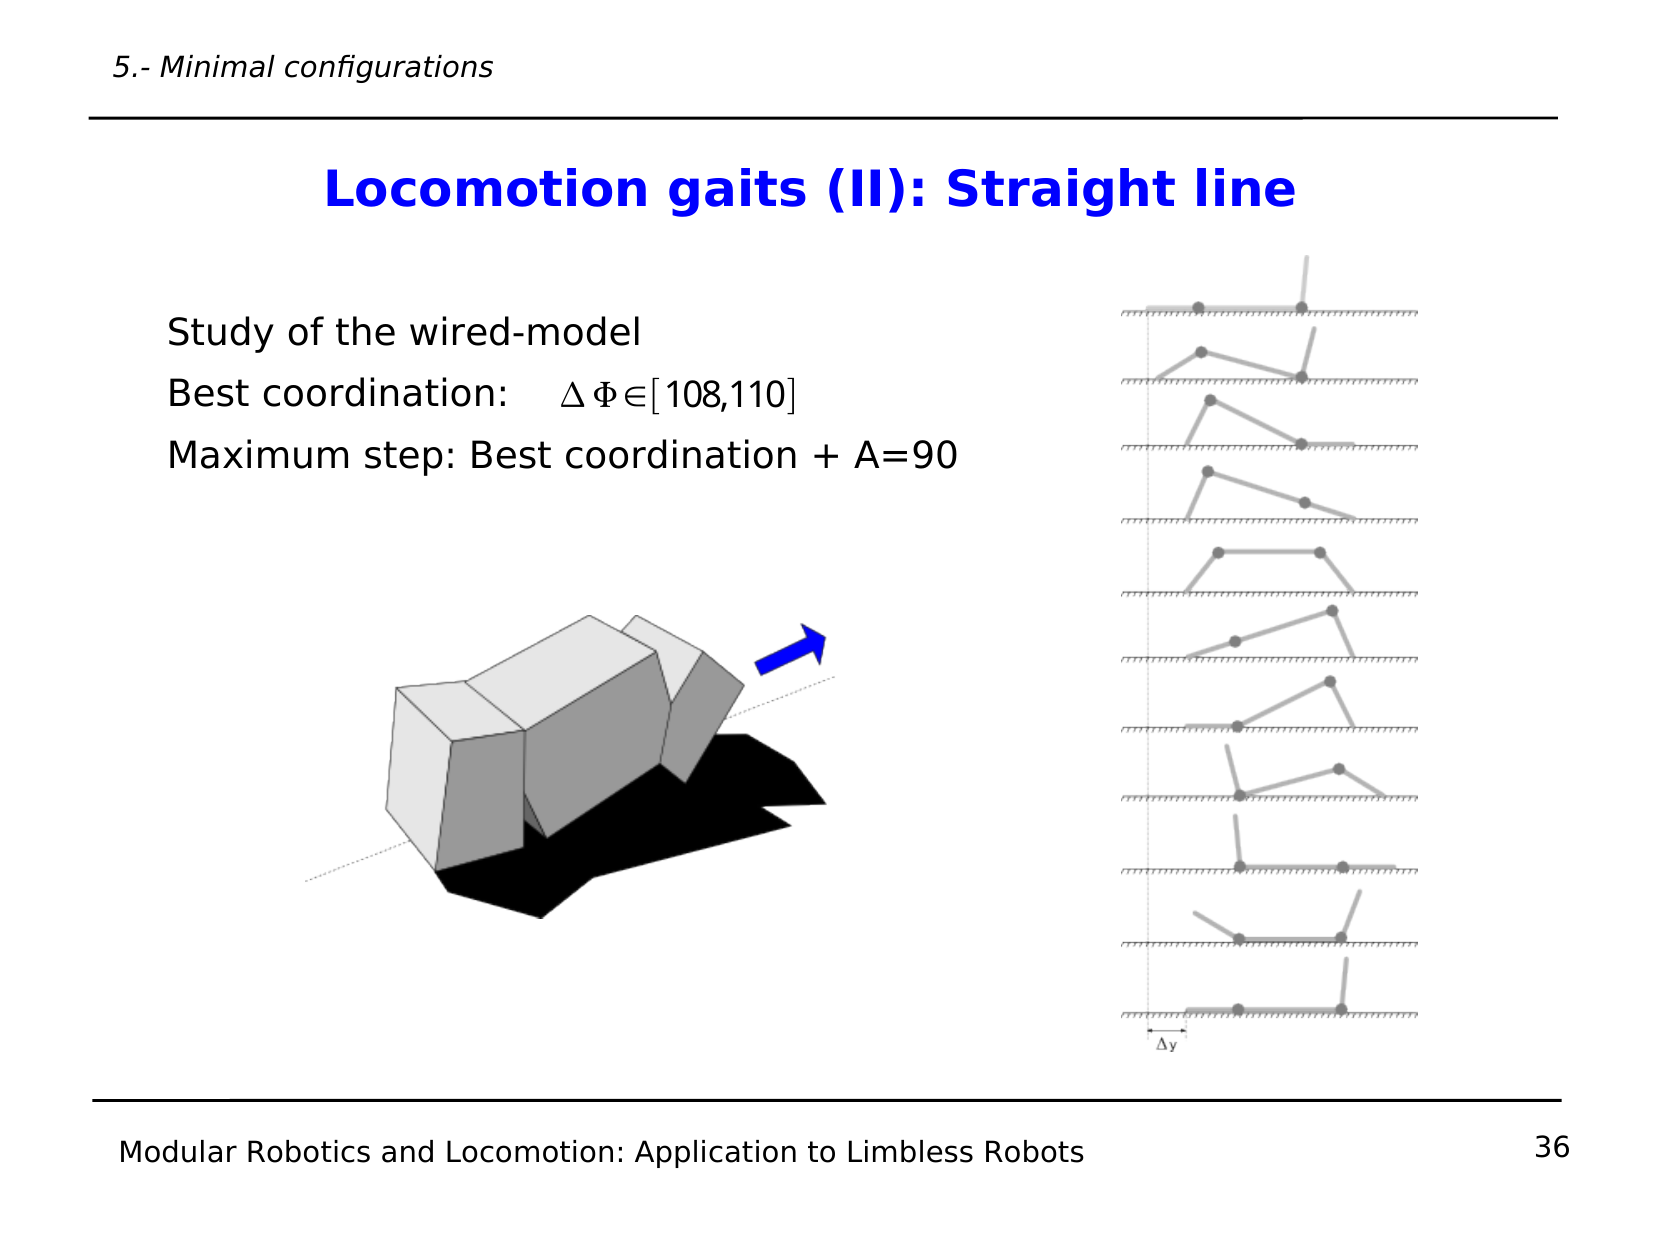

5.- Minimal configurations
Locomotion gaits (II): Straight line
 Study of the wired-model
 Best coordination:
 Maximum step: Best coordination + A=90
Modular Robotics and Locomotion: Application to Limbless Robots
36